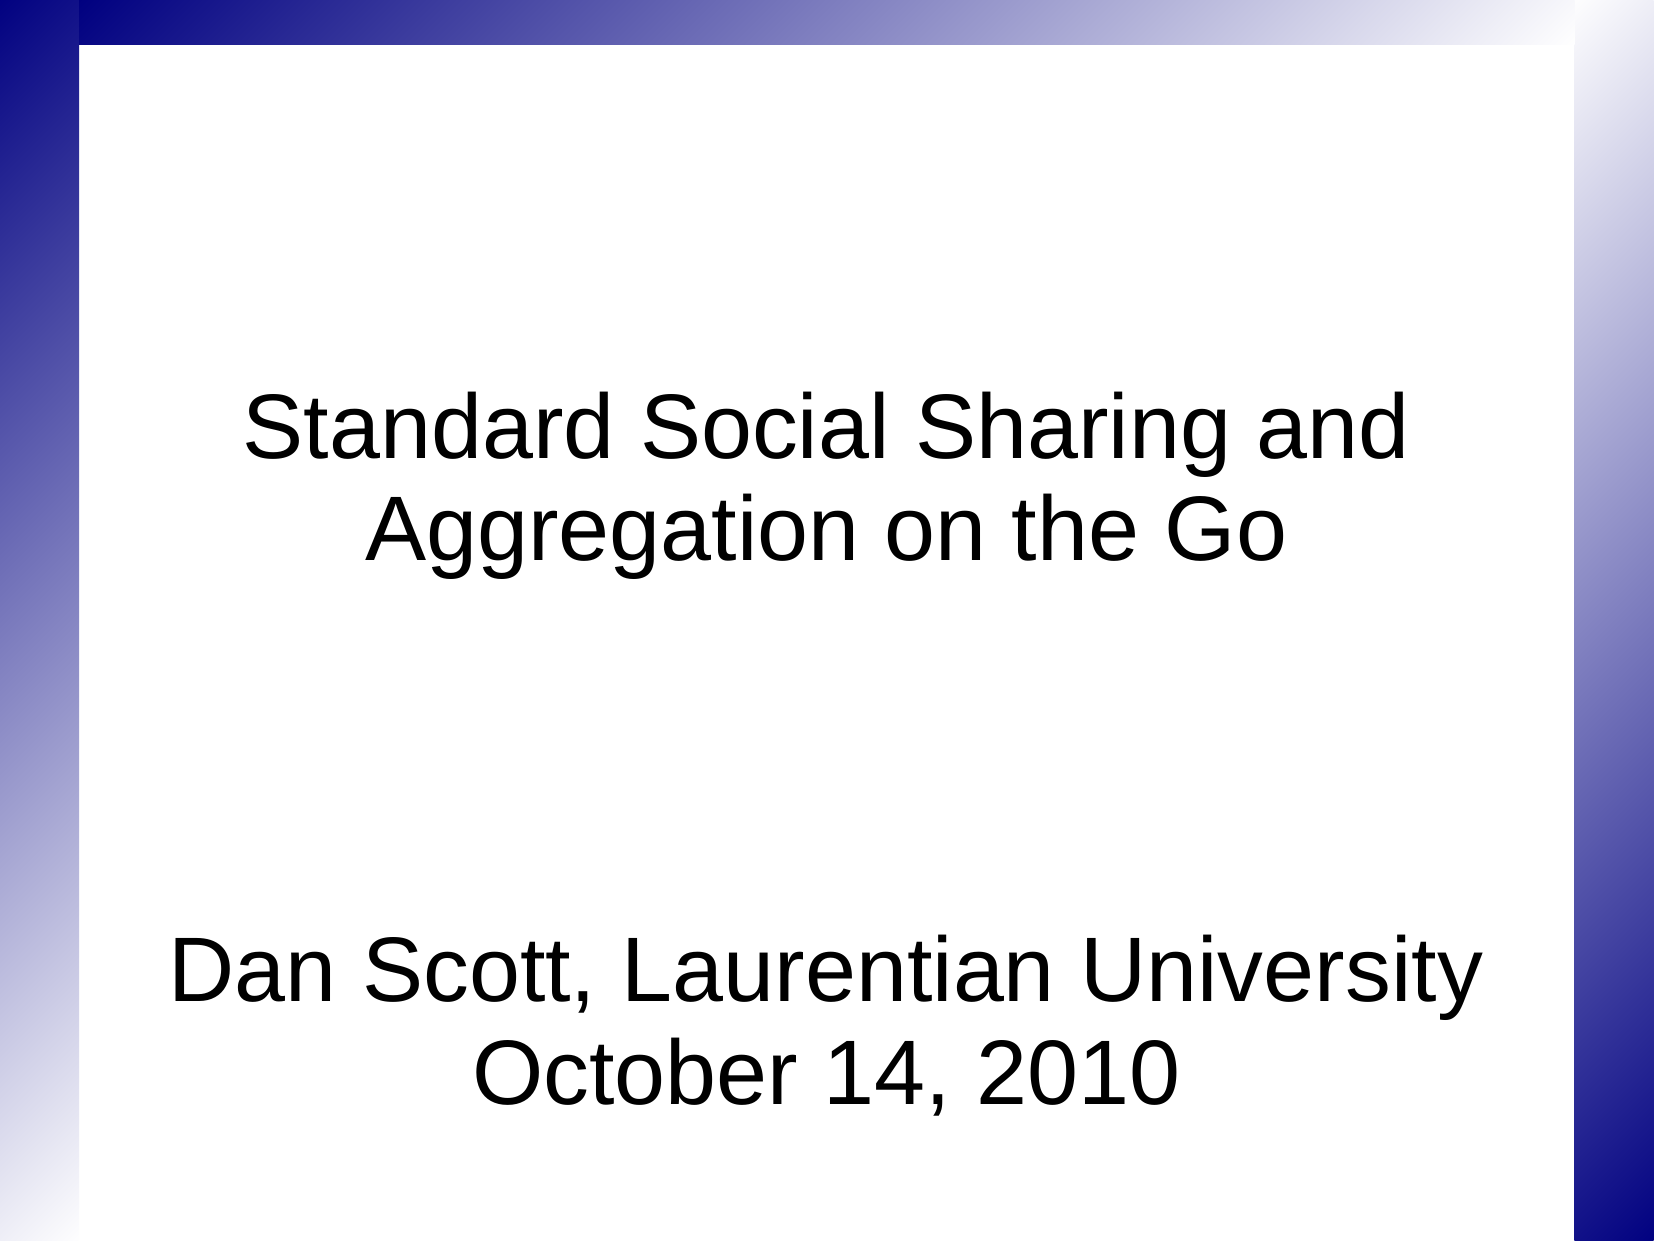

# Standard Social Sharing and Aggregation on the Go
Dan Scott, Laurentian University
October 14, 2010